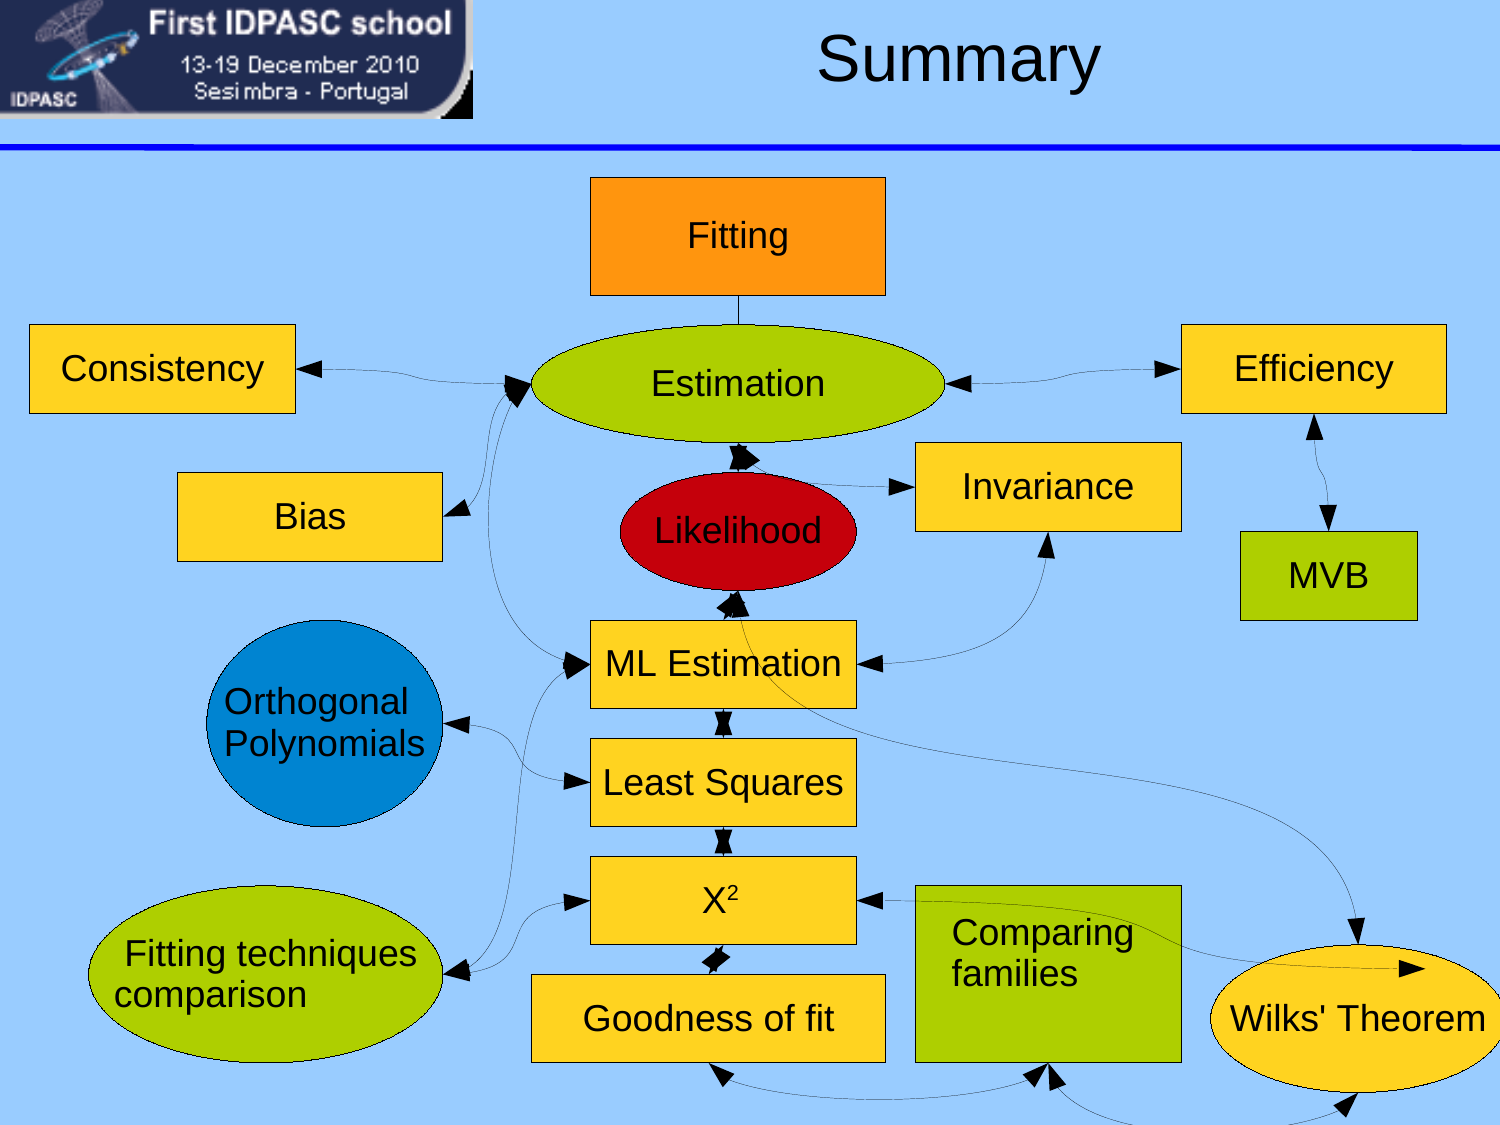

# Summary
Fitting
Consistency
Estimation
Efficiency
Invariance
Bias
Likelihood
MVB
Orthogonal
Polynomials
ML Estimation
Least Squares
Χ2
 Fitting techniques
comparison
Comparing
families
Wilks' Theorem
Goodness of fit